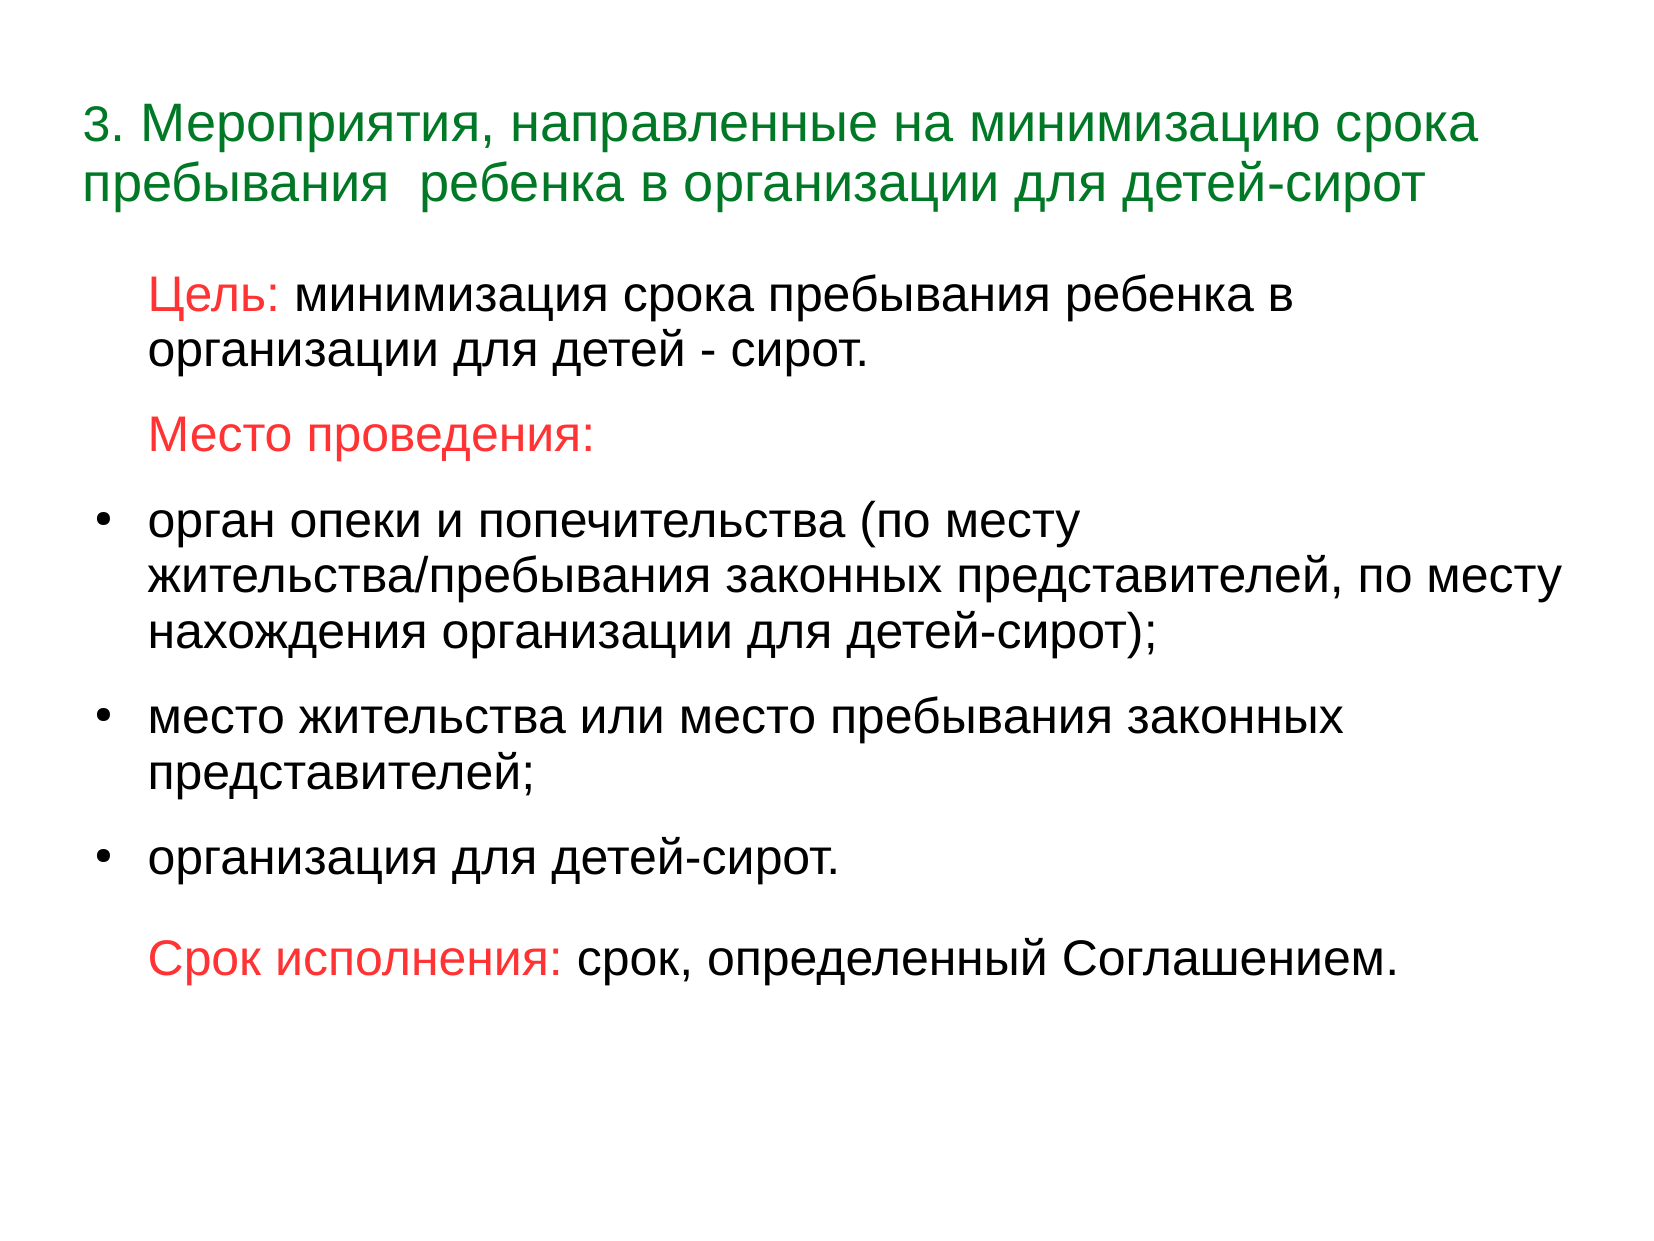

# 3. Мероприятия, направленные на минимизацию срока пребывания ребенка в организации для детей-сирот
Цель: минимизация срока пребывания ребенка в организации для детей - сирот.
Место проведения:
орган опеки и попечительства (по месту жительства/пребывания законных представителей, по месту нахождения организации для детей-сирот);
место жительства или место пребывания законных представителей;
организация для детей-сирот.
Срок исполнения: срок, определенный Соглашением.